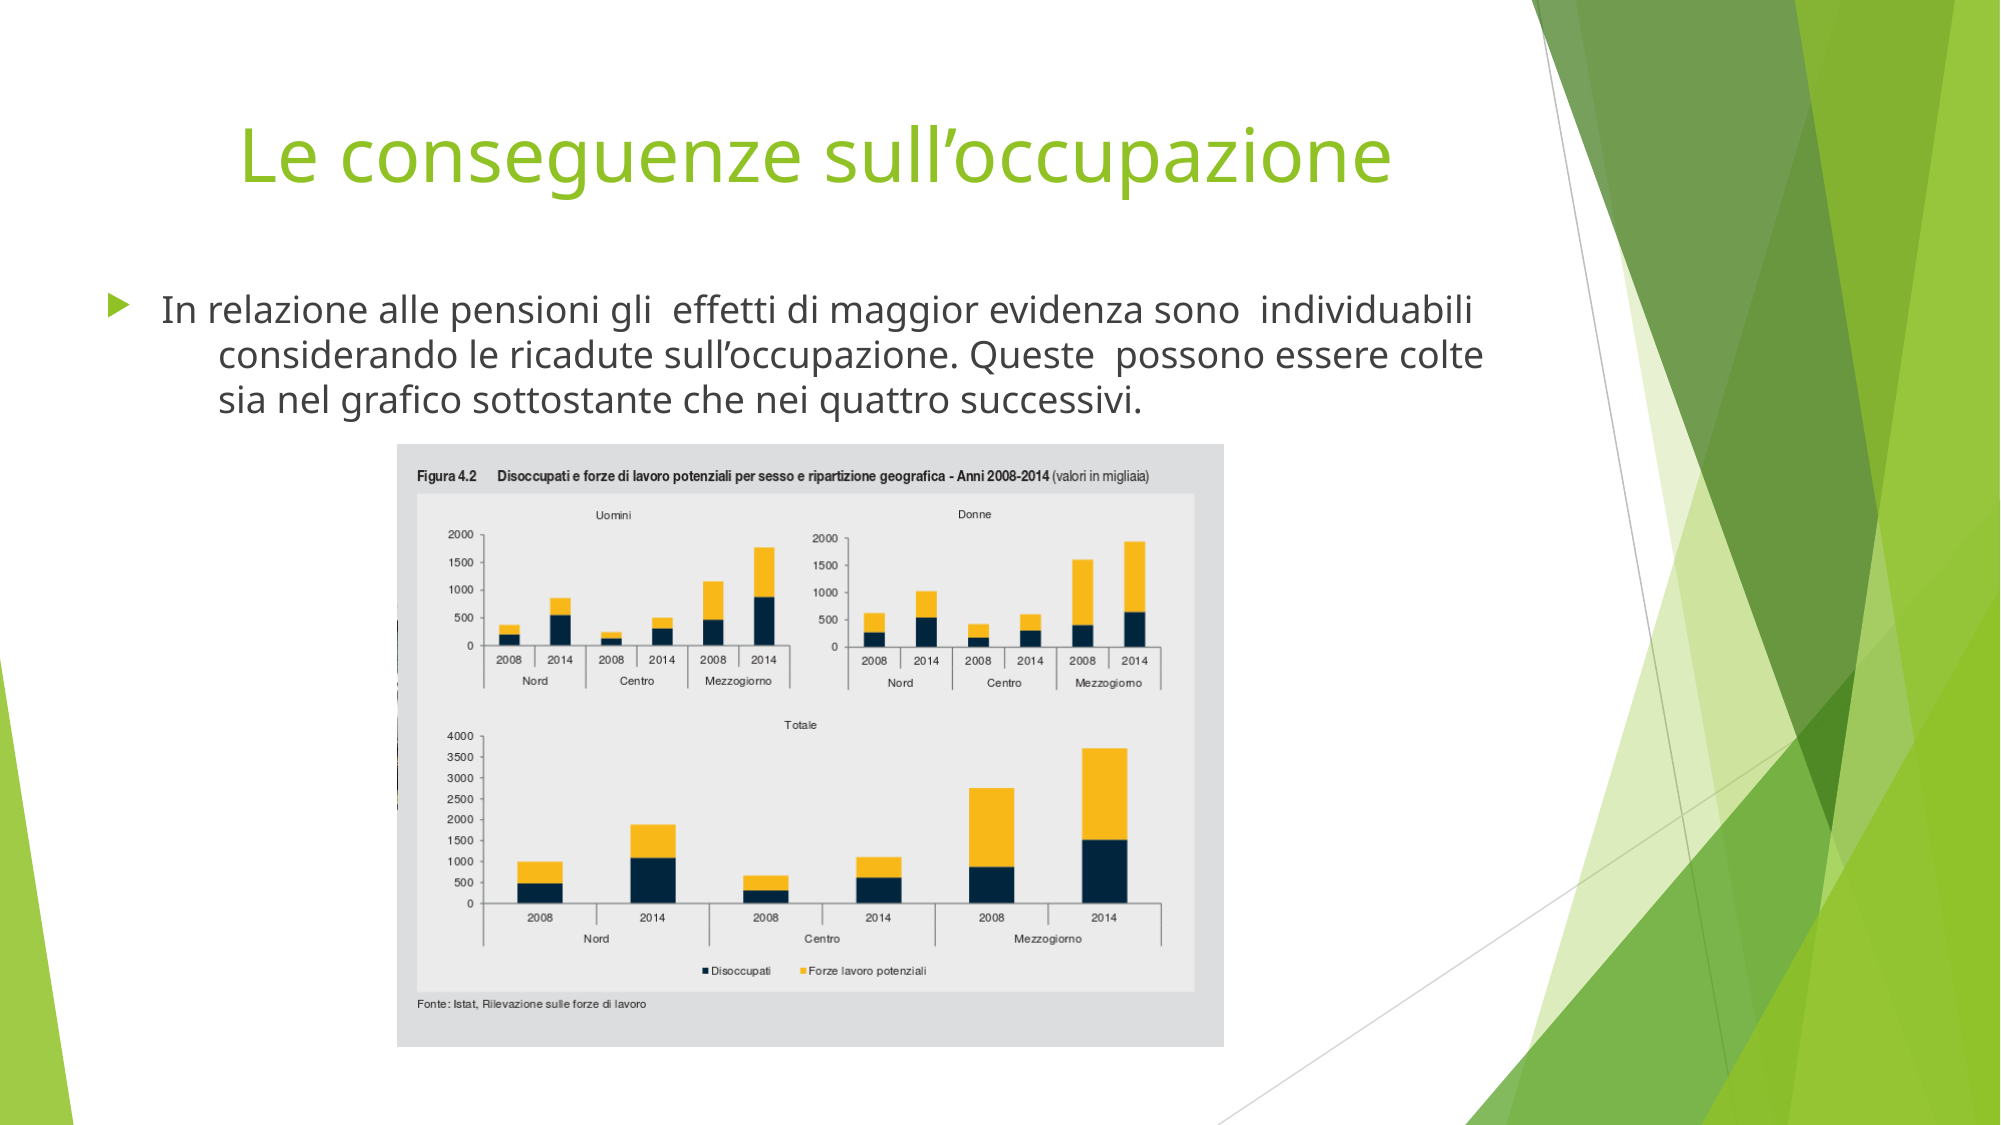

# Le conseguenze sull’occupazione
In relazione alle pensioni gli effetti di maggior evidenza sono individuabili considerando le ricadute sull’occupazione. Queste possono essere colte sia nel grafico sottostante che nei quattro successivi.